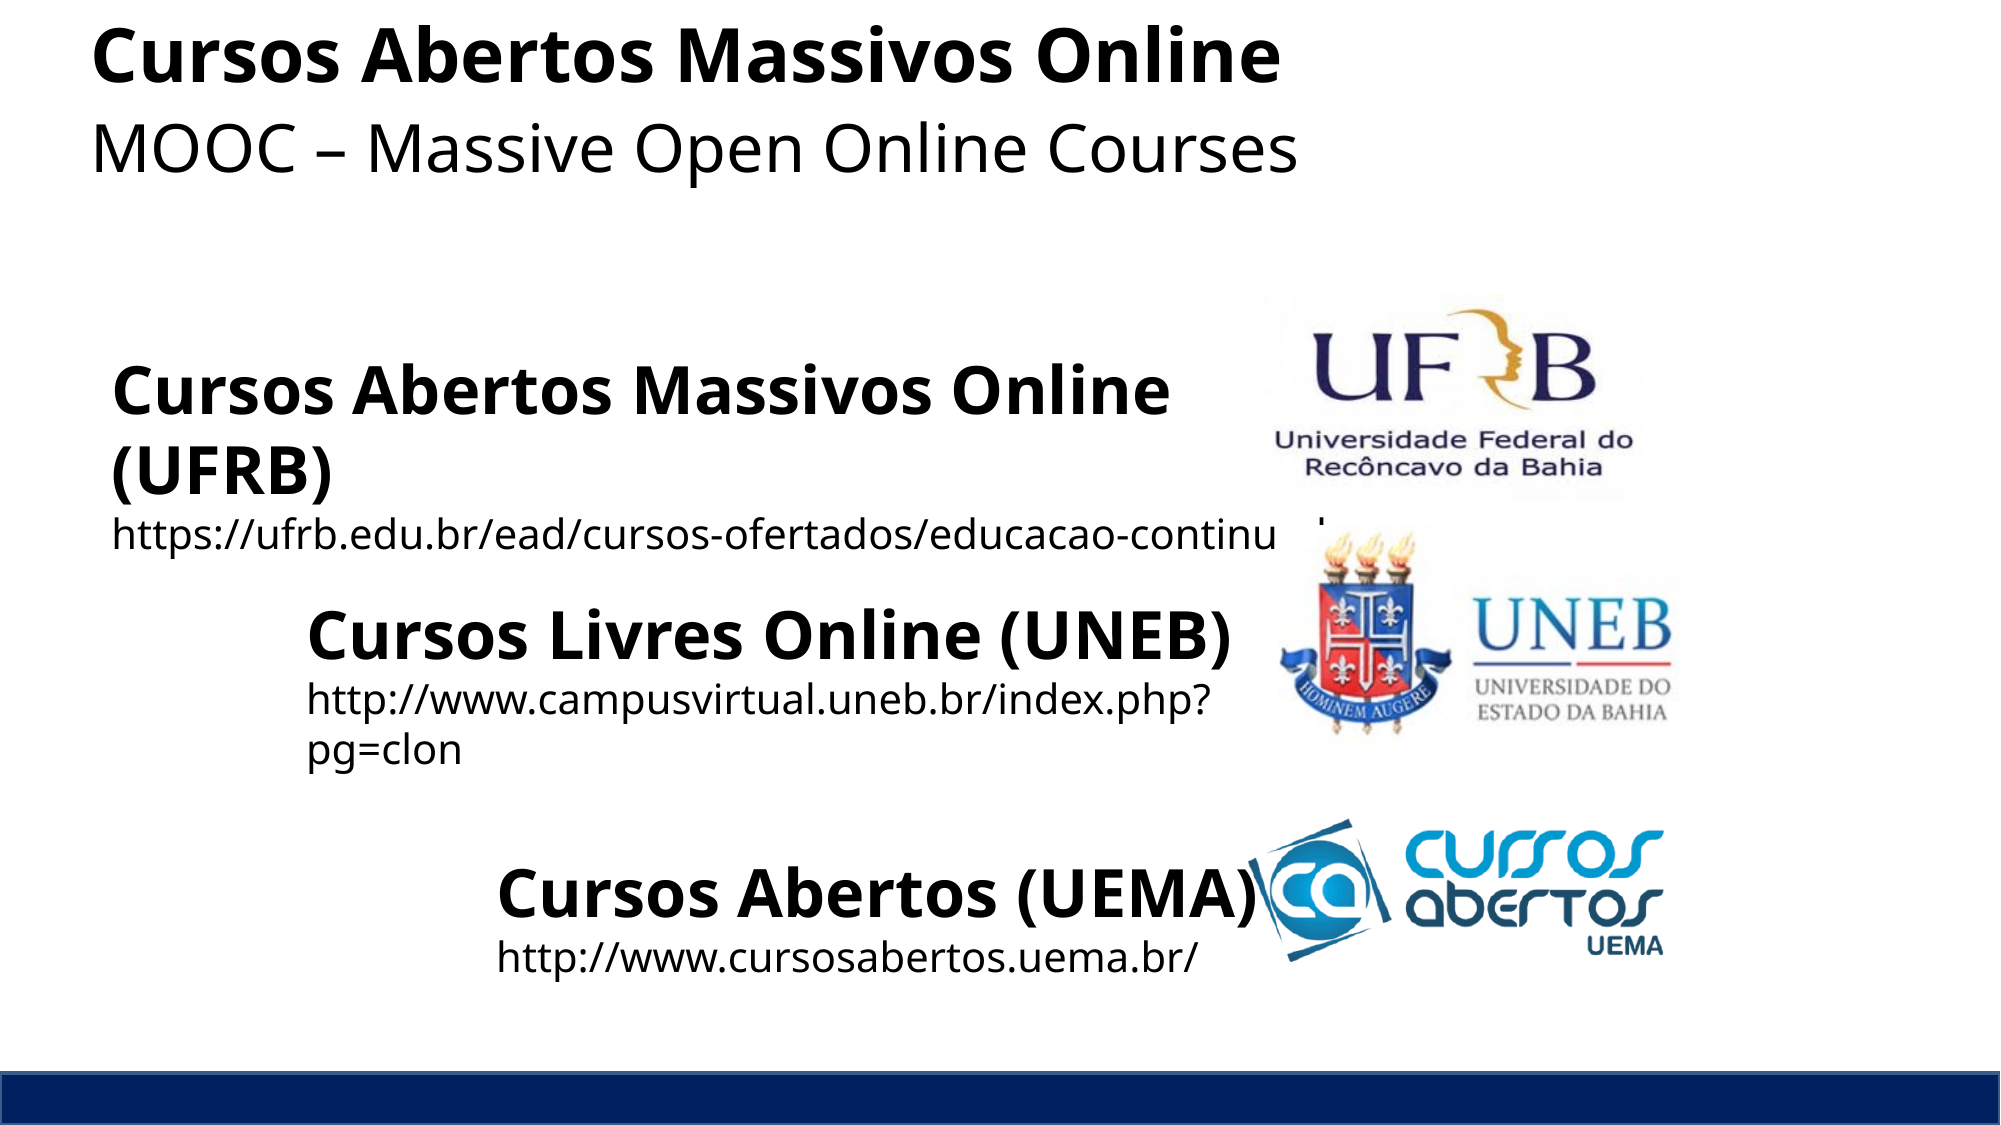

Cursos Abertos Massivos Online
MOOC – Massive Open Online Courses
Cursos Abertos Massivos Online (UFRB)
https://ufrb.edu.br/ead/cursos-ofertados/educacao-continuada
Cursos Livres Online (UNEB)
http://www.campusvirtual.uneb.br/index.php?pg=clon
Cursos Abertos (UEMA)
http://www.cursosabertos.uema.br/